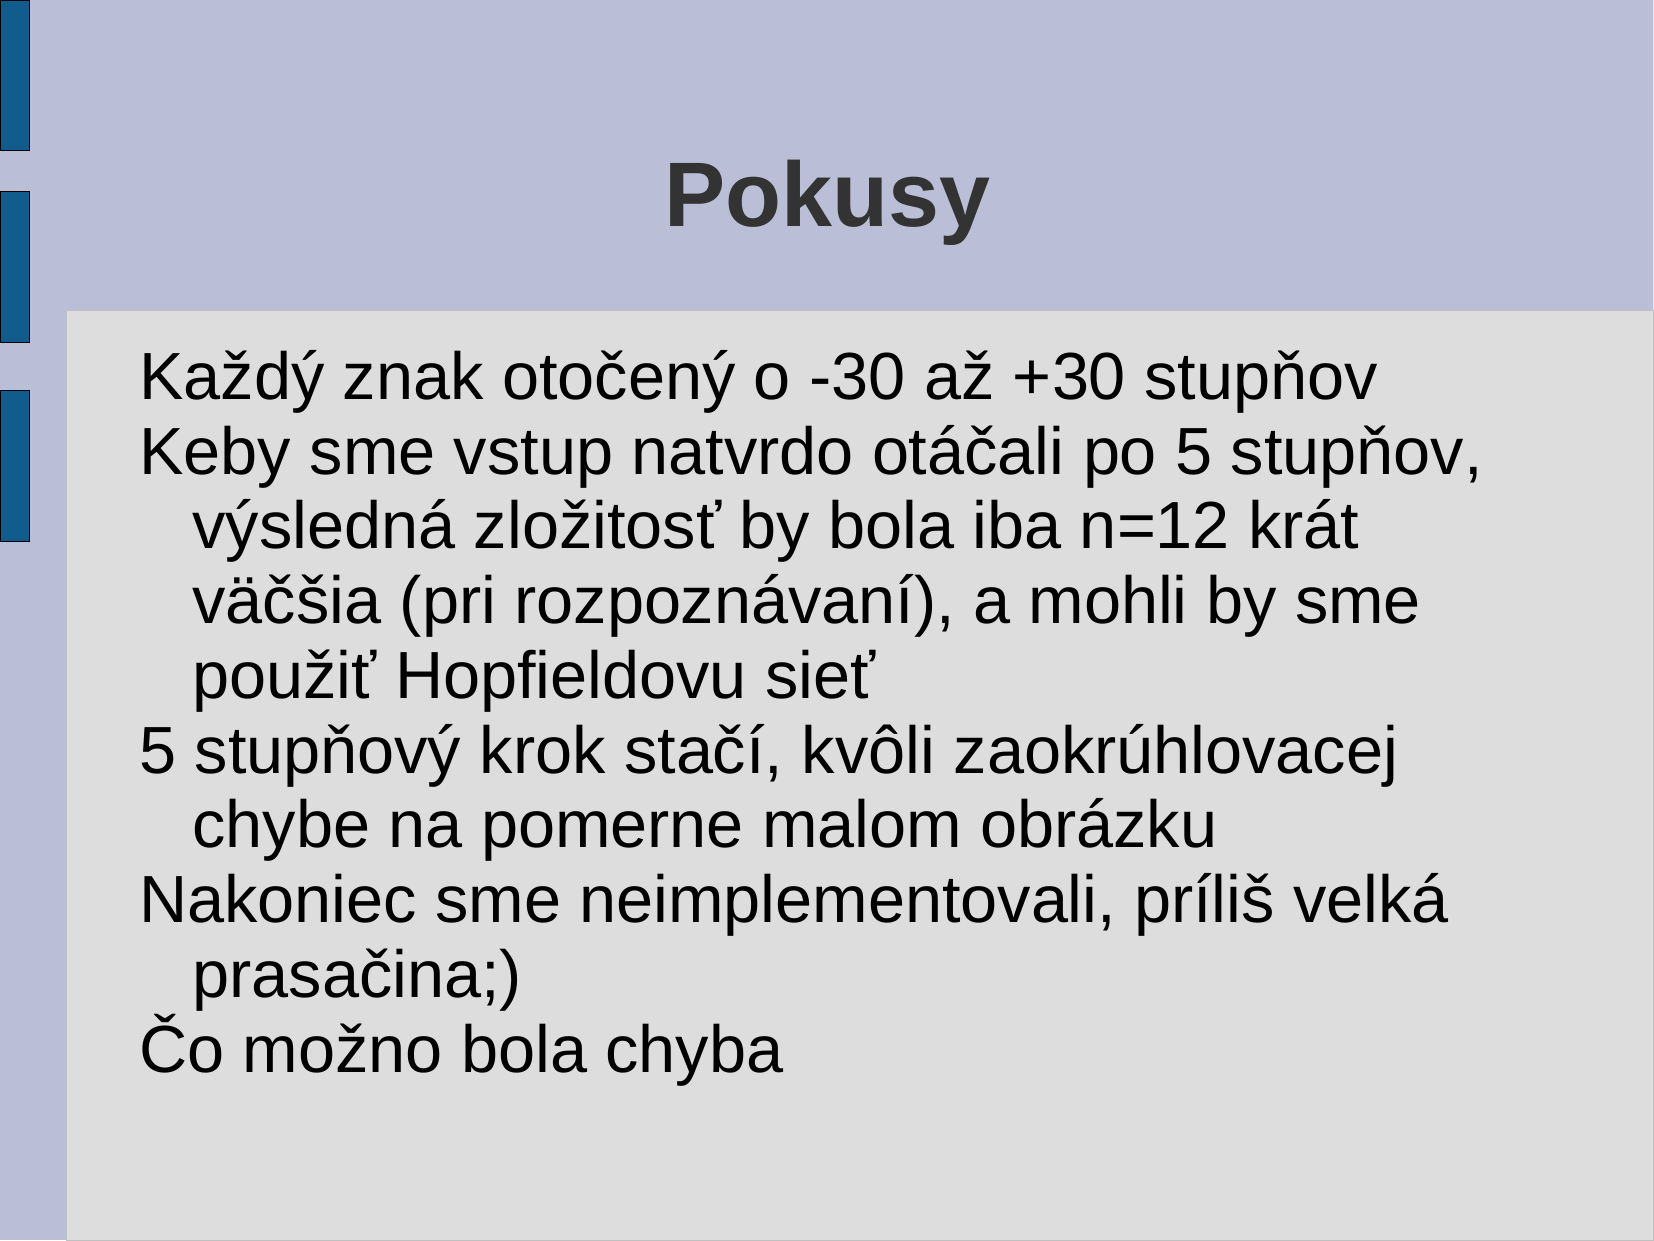

# Pokusy
Každý znak otočený o -30 až +30 stupňov
Keby sme vstup natvrdo otáčali po 5 stupňov, výsledná zložitosť by bola iba n=12 krát väčšia (pri rozpoznávaní), a mohli by sme použiť Hopfieldovu sieť
5 stupňový krok stačí, kvôli zaokrúhlovacej chybe na pomerne malom obrázku
Nakoniec sme neimplementovali, príliš velká prasačina;)
Čo možno bola chyba